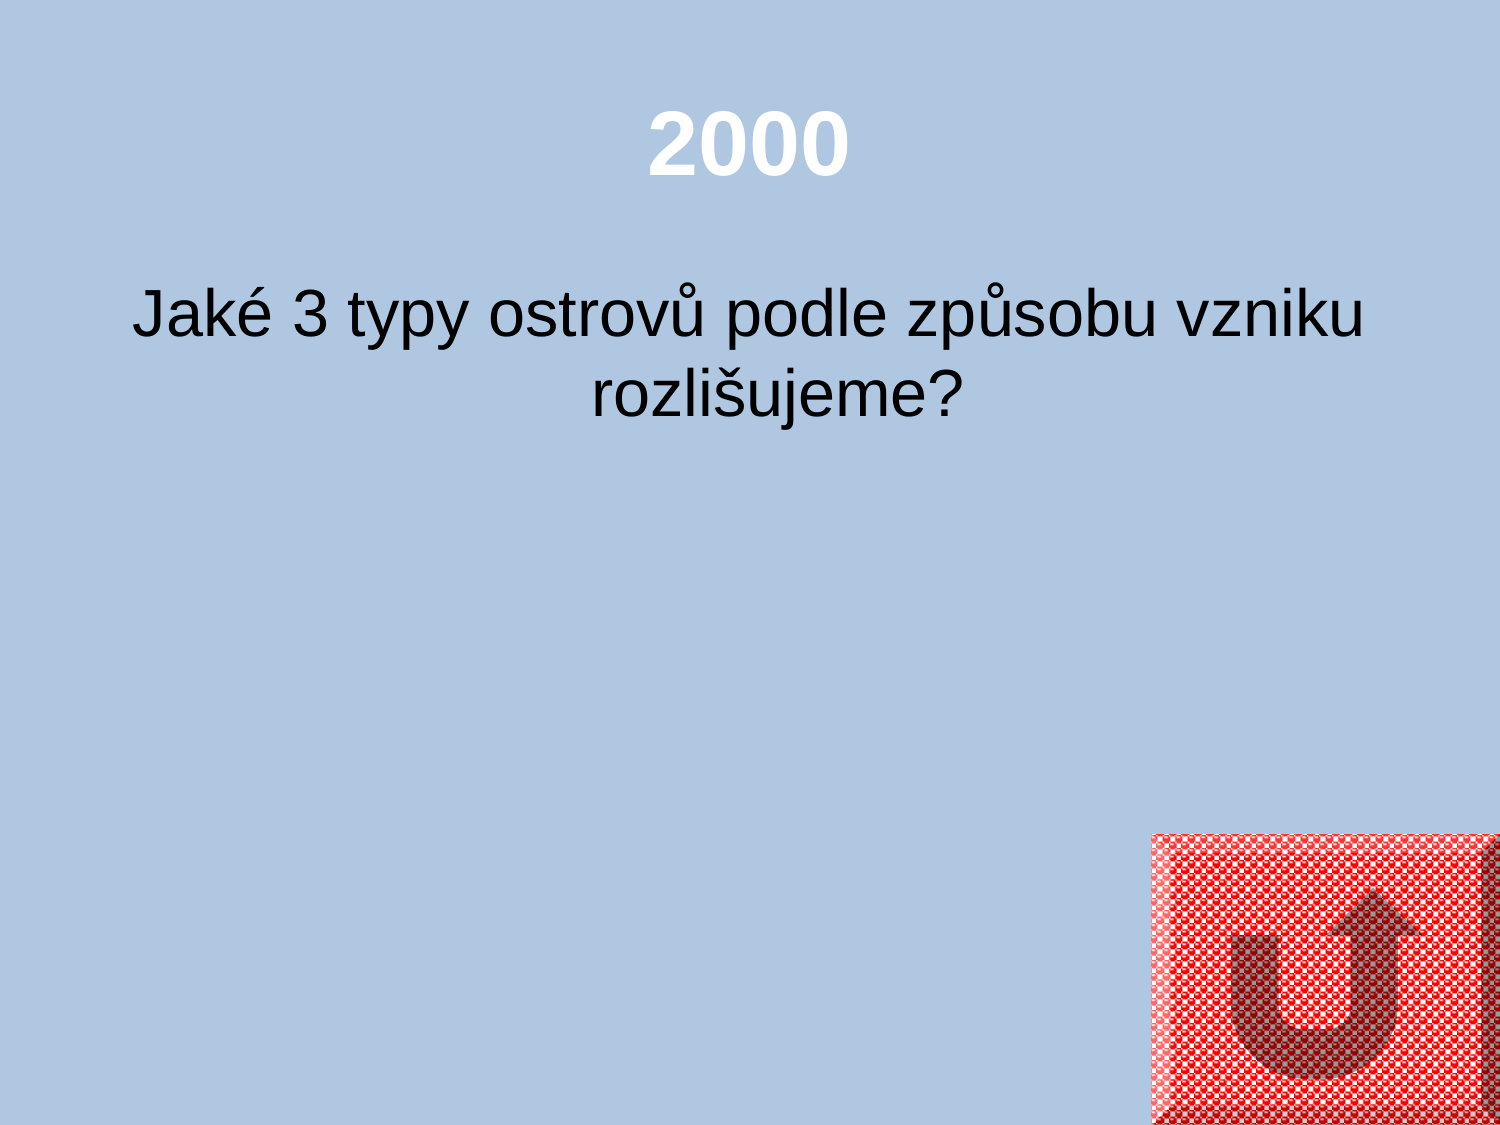

# 2000
Jaké 3 typy ostrovů podle způsobu vzniku rozlišujeme?